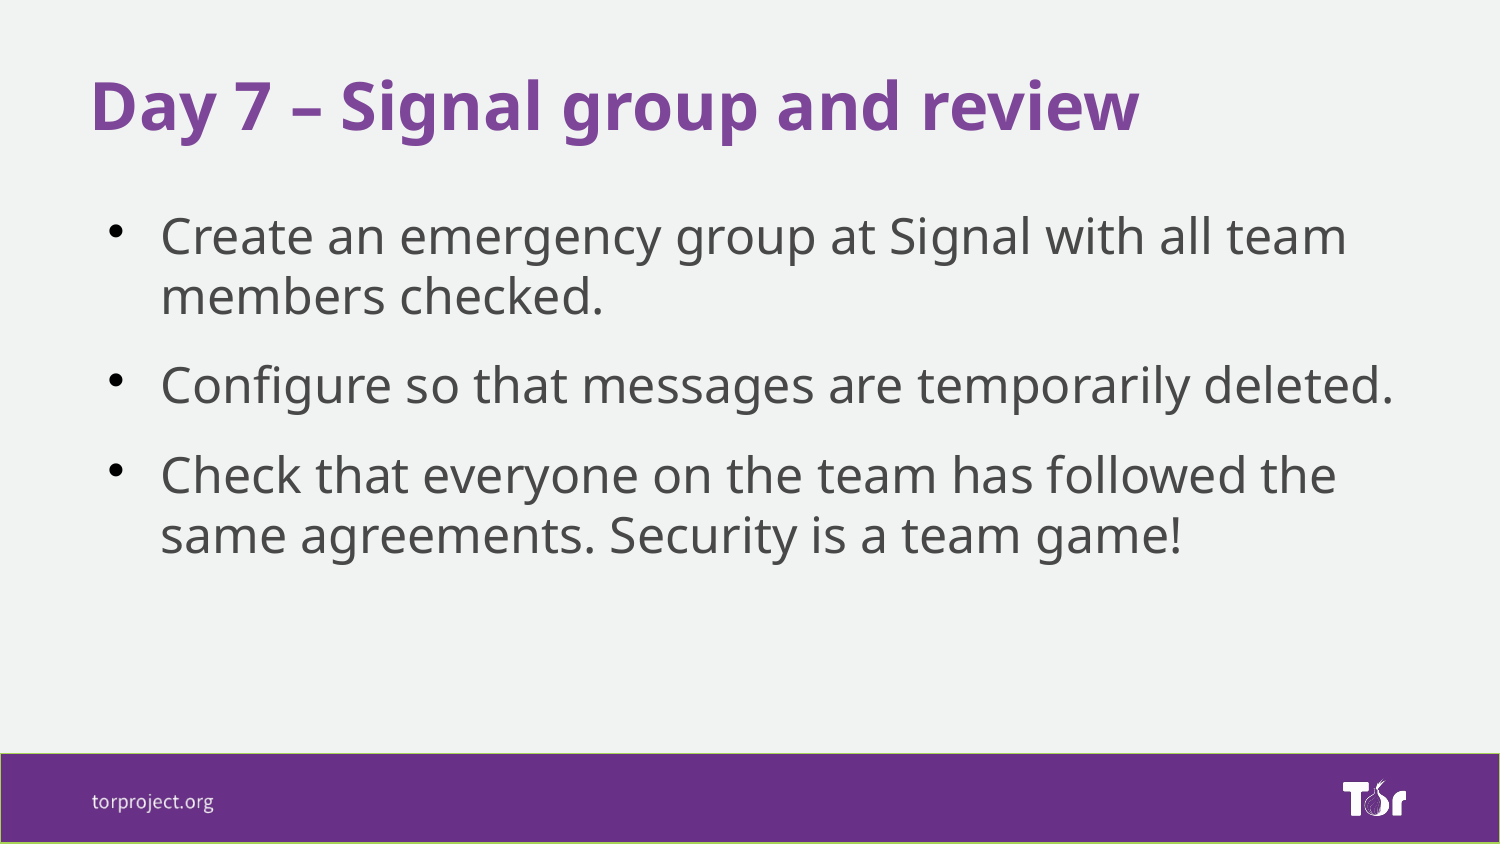

Day 7 – Signal group and review
Create an emergency group at Signal with all team members checked.
Configure so that messages are temporarily deleted.
Check that everyone on the team has followed the same agreements. Security is a team game!